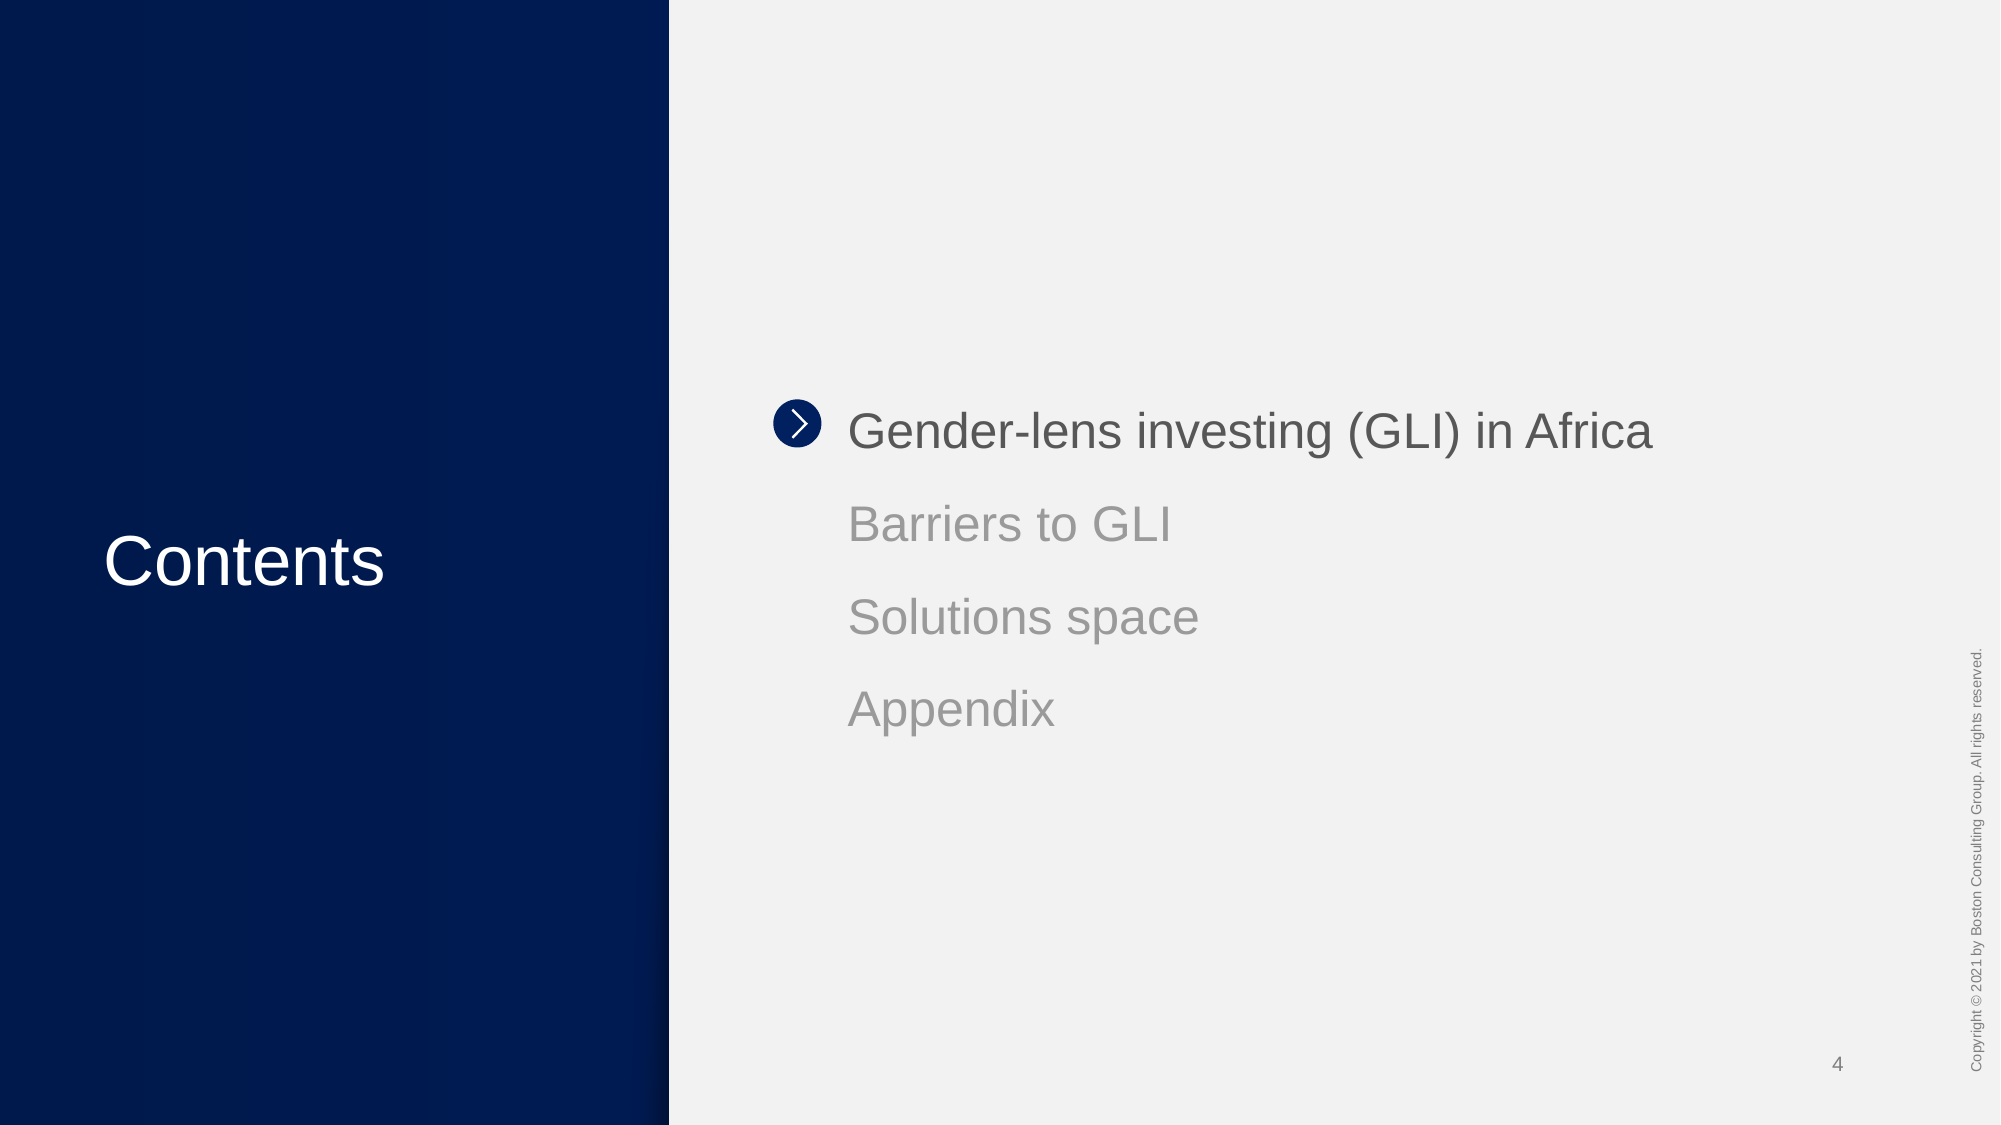

Gender-lens investing (GLI) in Africa
# Contents
Barriers to GLI
Solutions space
Appendix